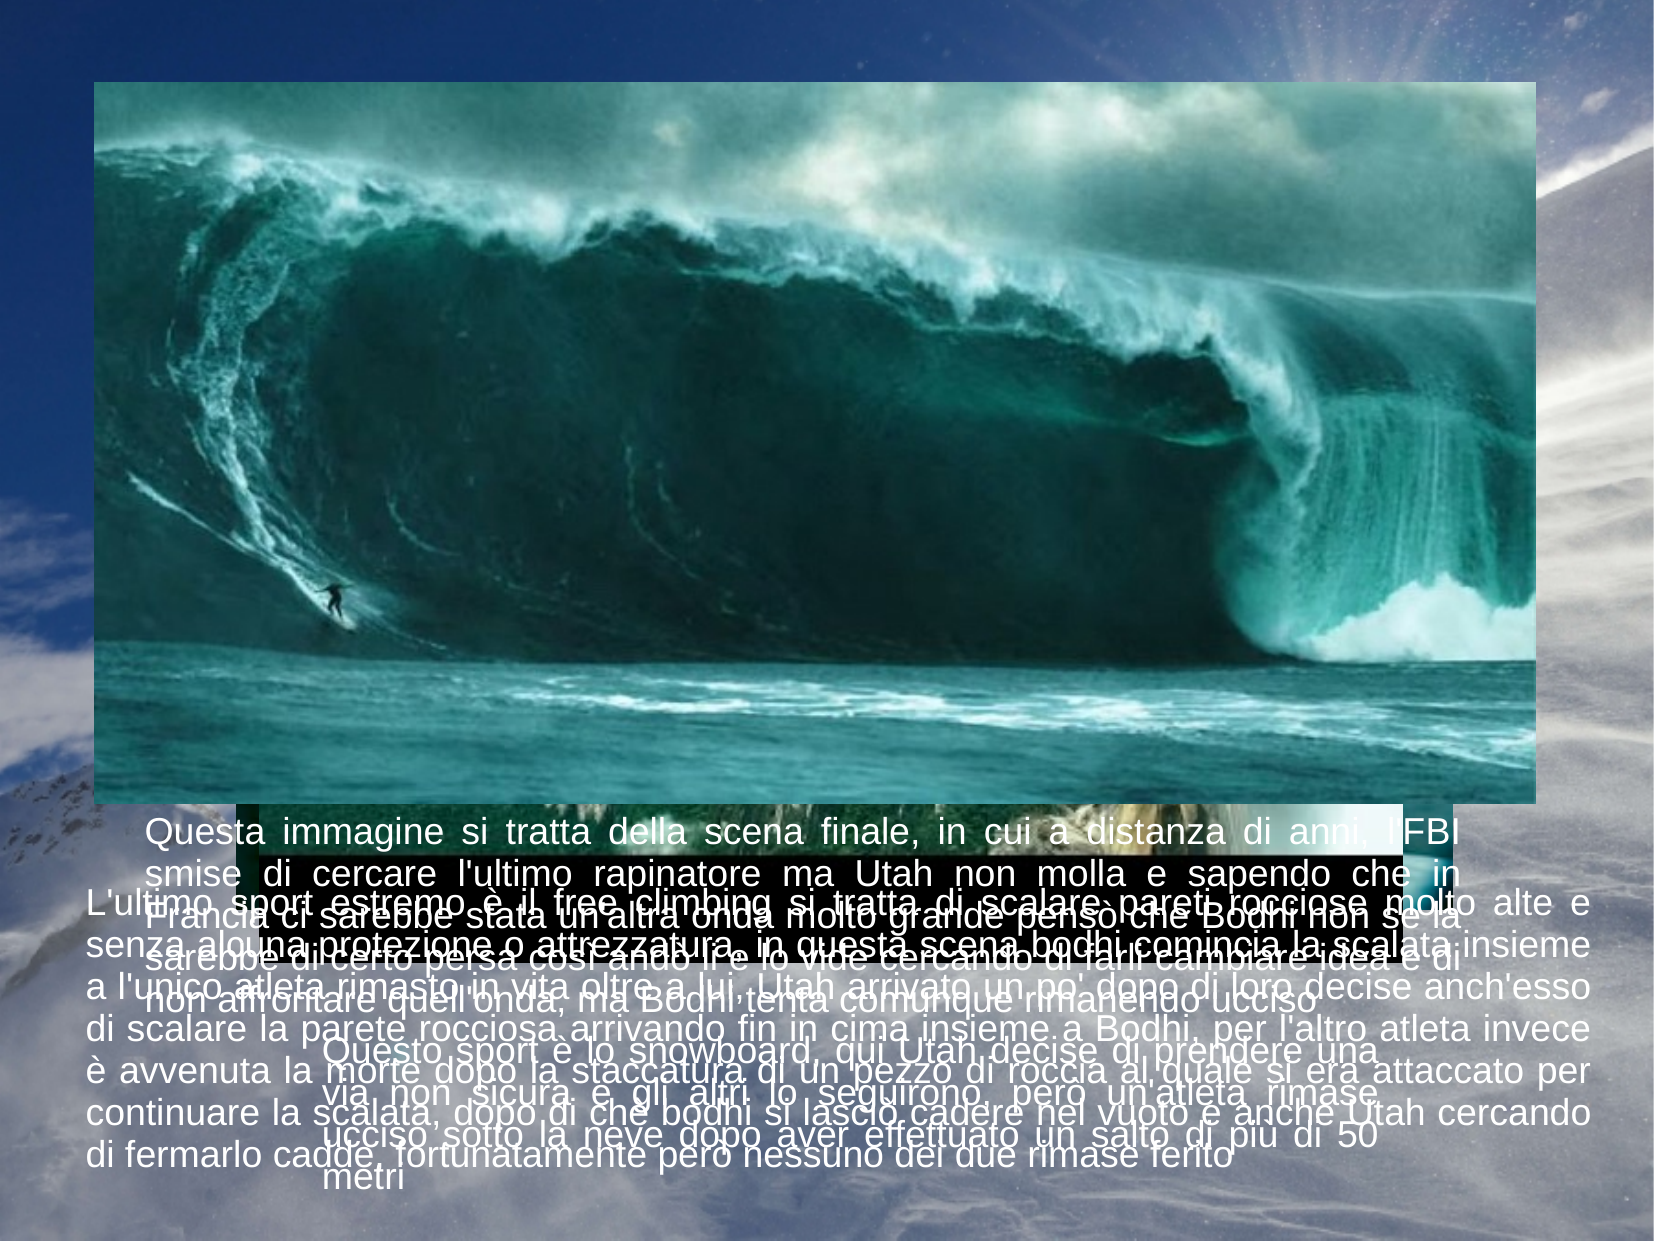

Questa immagine si tratta della scena finale, in cui a distanza di anni, l'FBI smise di cercare l'ultimo rapinatore ma Utah non molla e sapendo che in Francia ci sarebbe stata un'altra onda molto grande pensò che Bodhi non se la sarebbe di certo persa così andò li e lo vide cercando di farli cambiare idea e di non affrontare quell'onda, ma Bodhi tenta comunque rimanendo ucciso
L'ultimo sport estremo è il free climbing si tratta di scalare pareti rocciose molto alte e senza alcuna protezione o attrezzatura, in questa scena bodhi comincia la scalata insieme a l'unico atleta rimasto in vita oltre a lui, Utah arrivato un po' dopo di loro decise anch'esso di scalare la parete rocciosa arrivando fin in cima insieme a Bodhi, per l'altro atleta invece è avvenuta la morte dopo la staccatura di un pezzo di roccia al quale si era attaccato per continuare la scalata, dopo di chè bodhi si lasciò cadere nel vuoto e anche Utah cercando di fermarlo cadde, fortunatamente però nessuno dei due rimase ferito
Questo sport è lo snowboard, qui Utah decise di prendere una via non sicura e gli altri lo seguirono, però un'atleta rimase ucciso sotto la neve dopo aver effettuato un salto di più di 50 metri